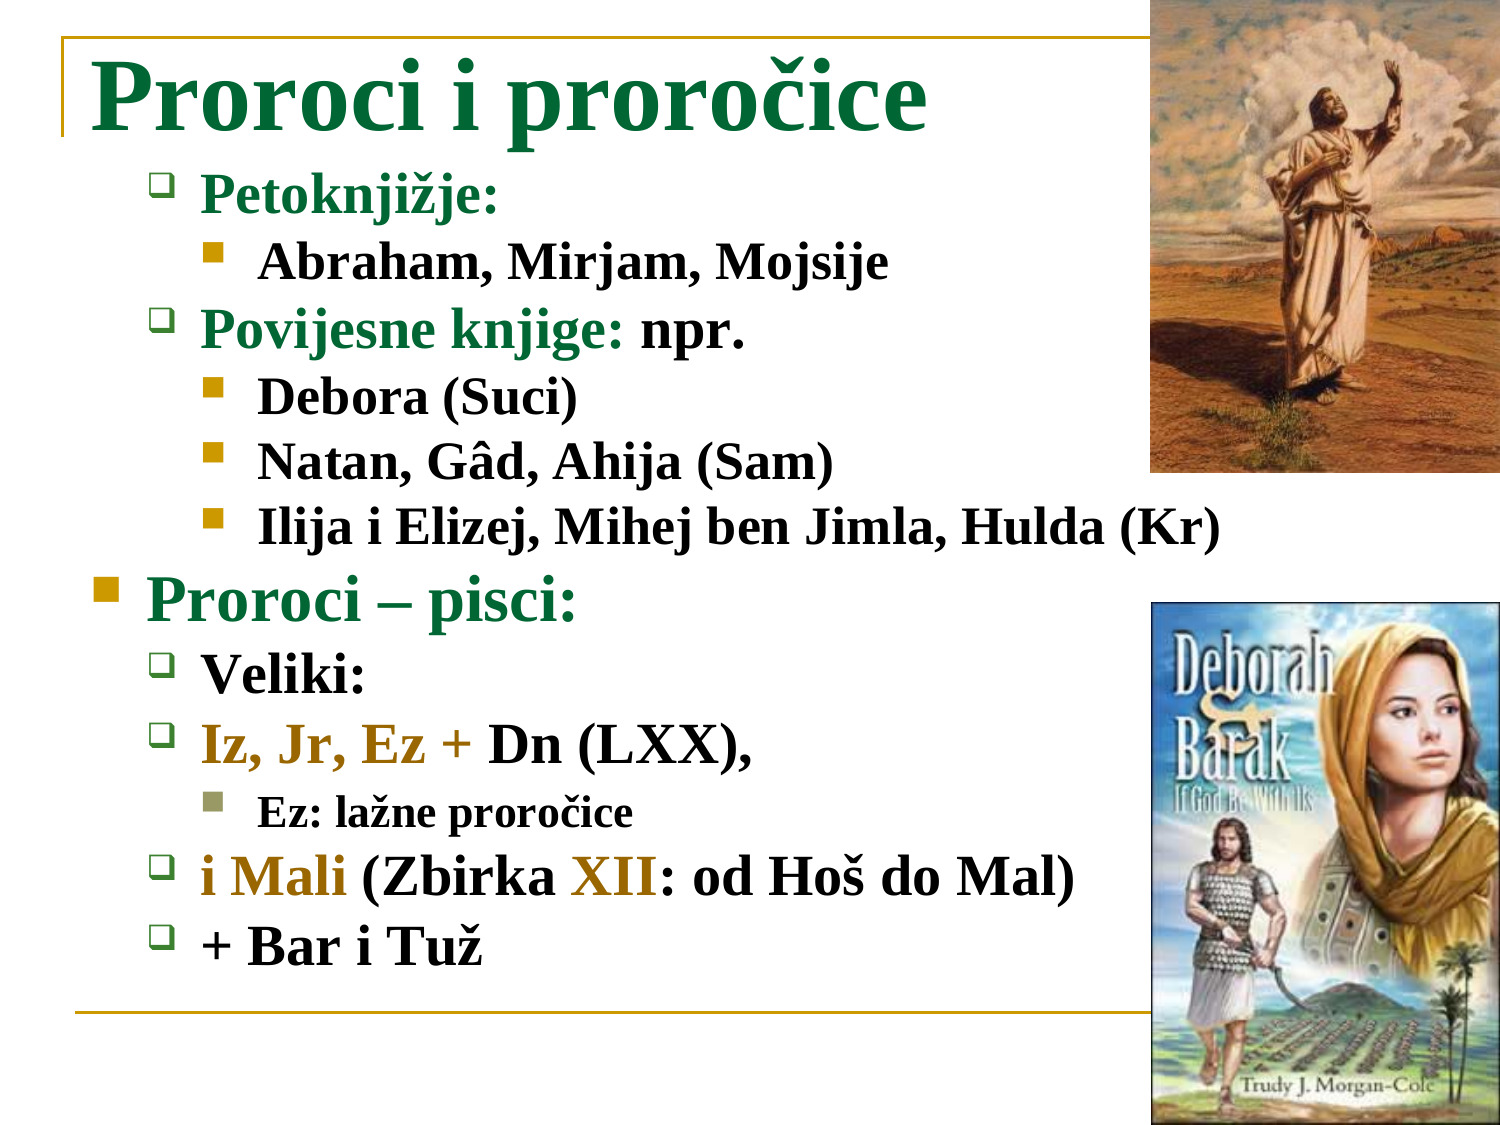

# Proroci i proročice
Petoknjižje:
Abraham, Mirjam, Mojsije
Povijesne knjige: npr.
Debora (Suci)
Natan, Gâd, Ahija (Sam)
Ilija i Elizej, Mihej ben Jimla, Hulda (Kr)
Proroci – pisci:
Veliki:
Iz, Jr, Ez + Dn (LXX),
Ez: lažne proročice
i Mali (Zbirka XII: od Hoš do Mal)
+ Bar i Tuž